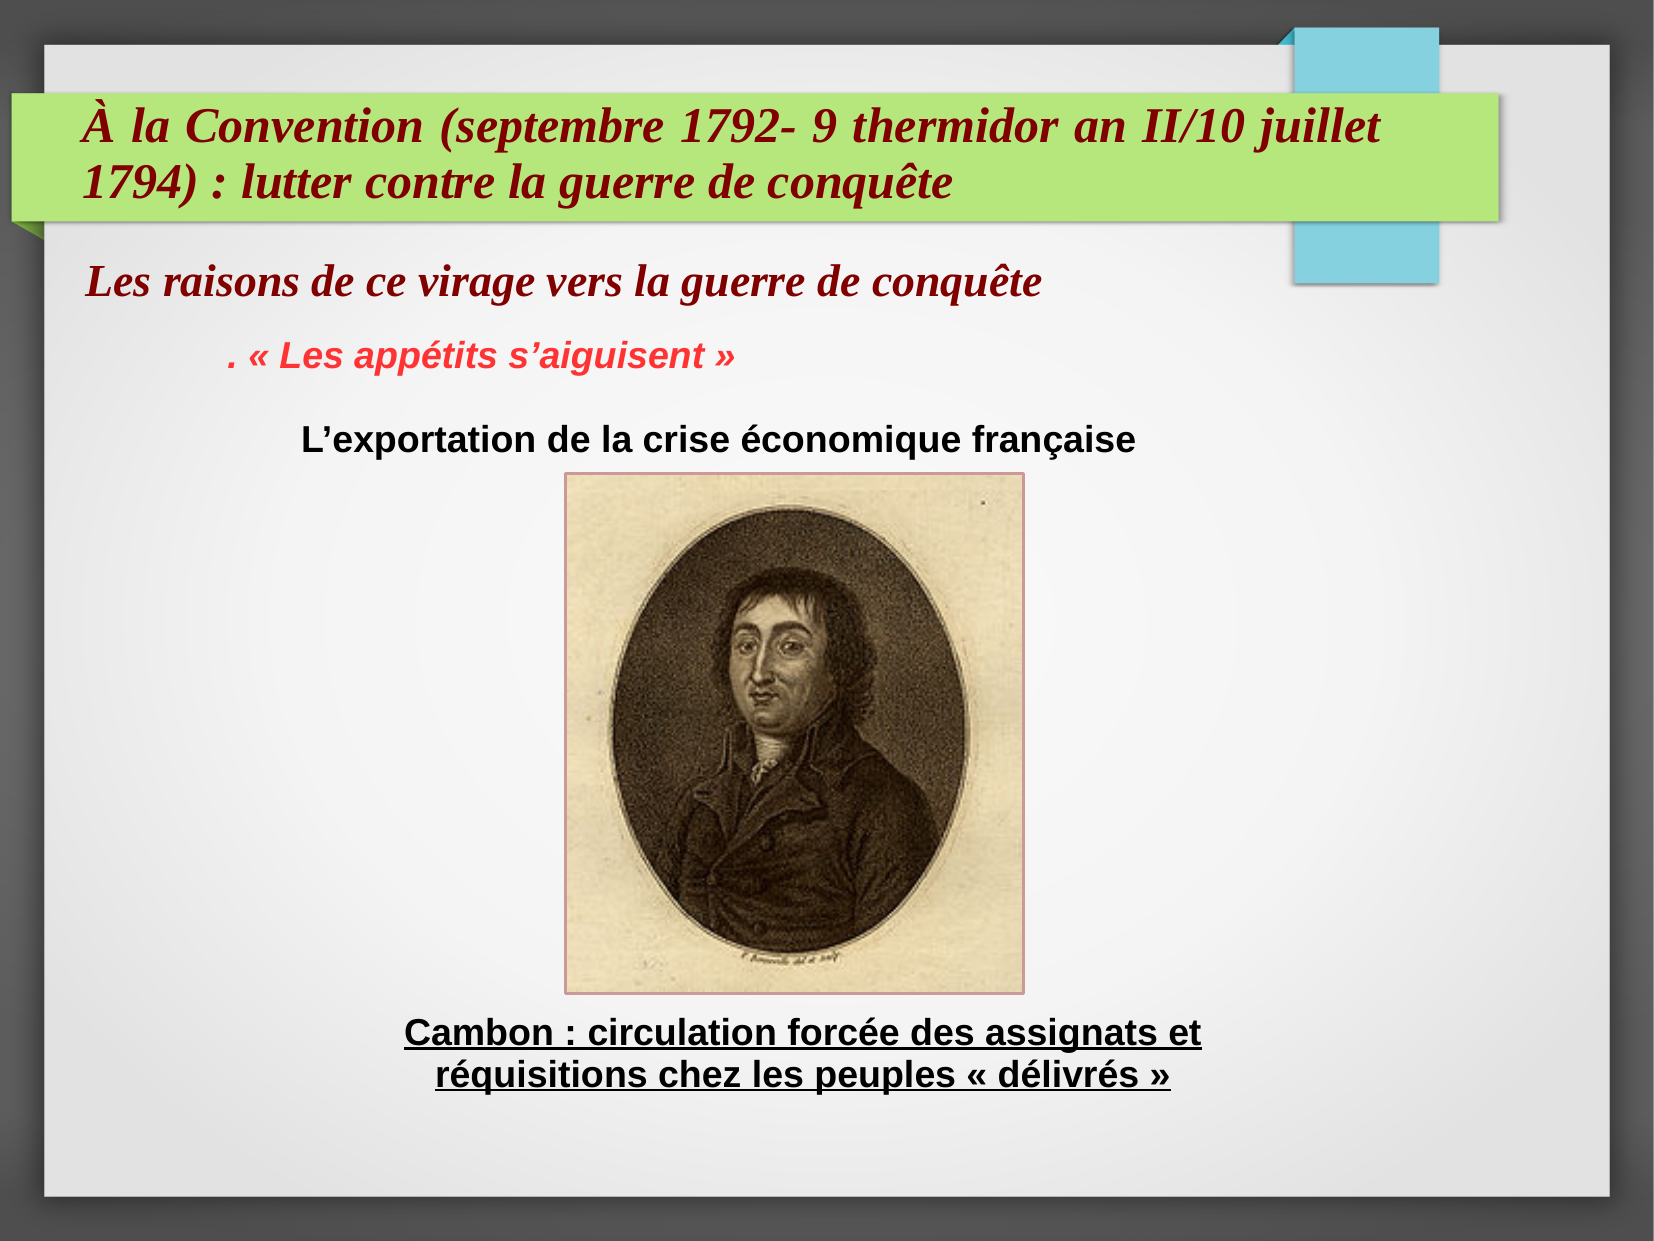

# À la Convention (septembre 1792- 9 thermidor an II/10 juillet 1794) : lutter contre la guerre de conquête
Les raisons de ce virage vers la guerre de conquête
. « Les appétits s’aiguisent »
	L’exportation de la crise économique française
Cambon : circulation forcée des assignats et réquisitions chez les peuples « délivrés »